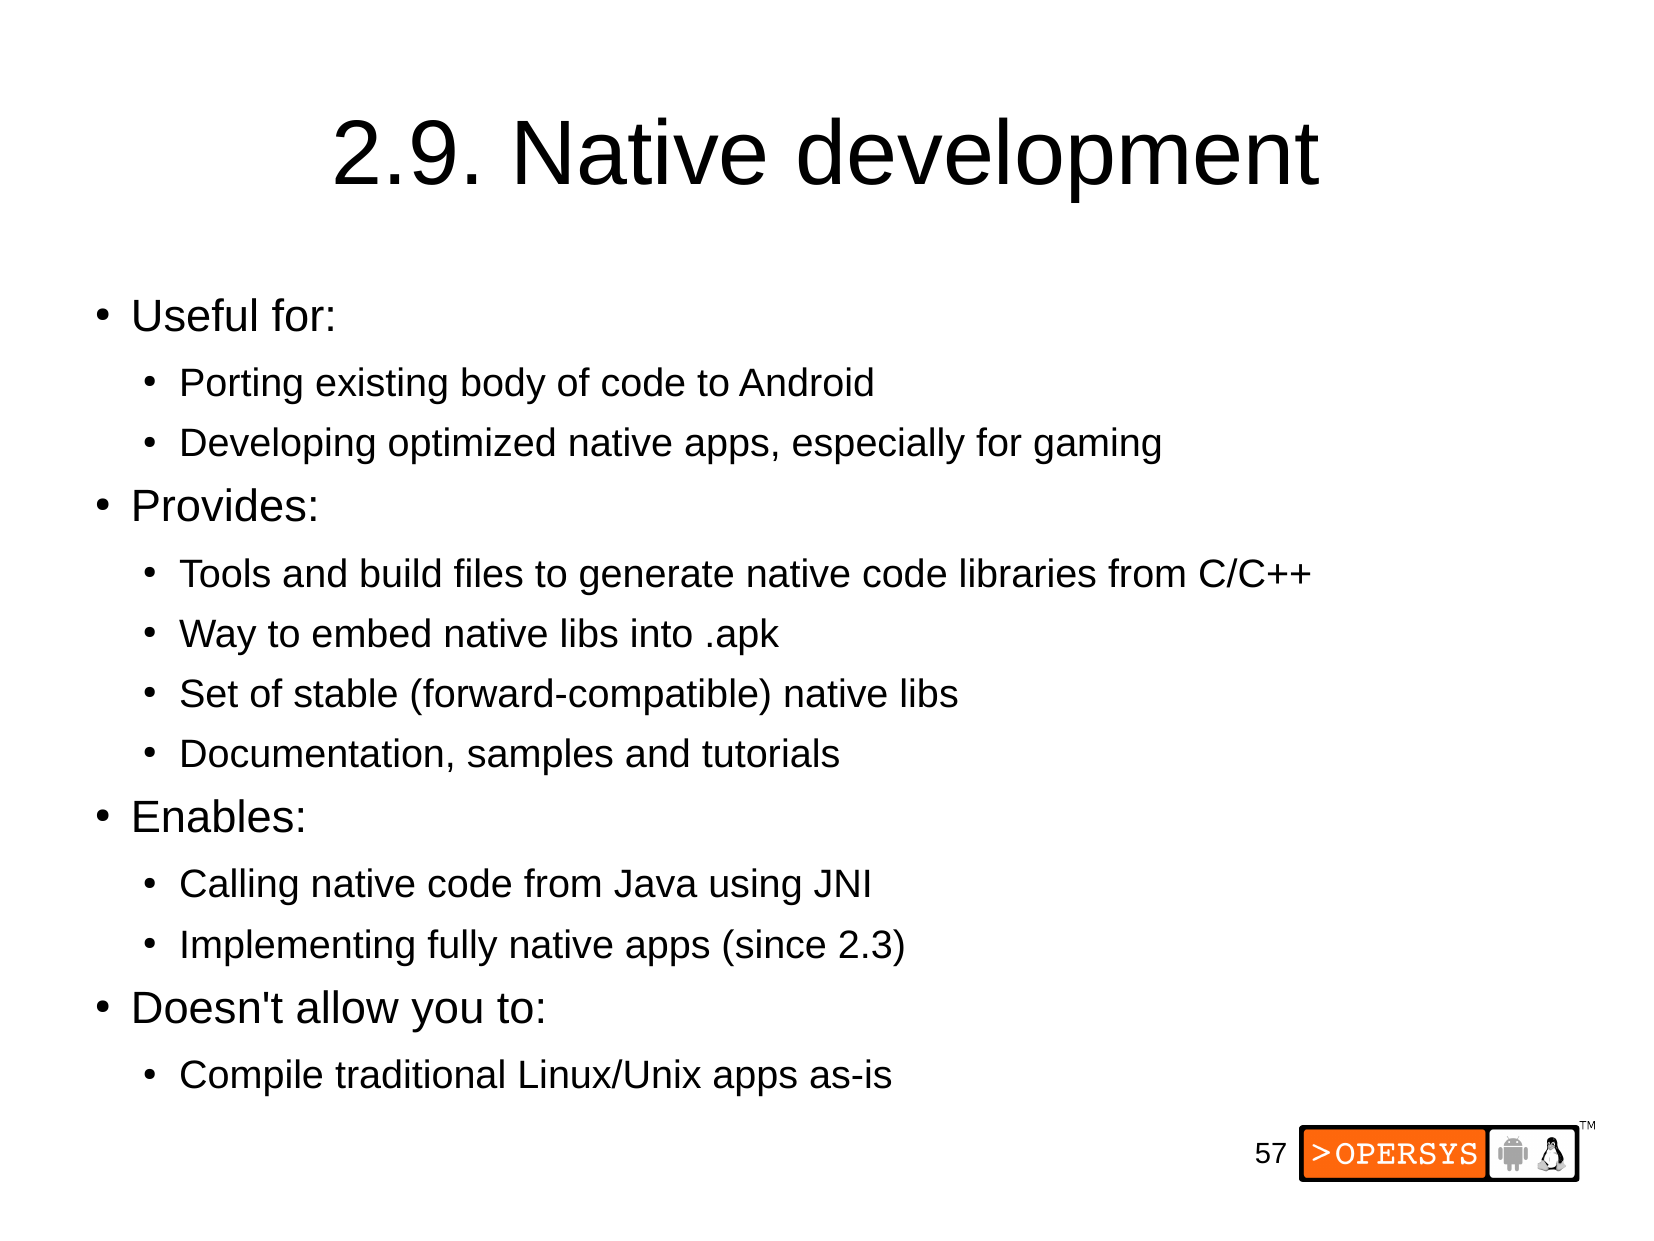

# 2.9. Native development
Useful for:
Porting existing body of code to Android
Developing optimized native apps, especially for gaming
Provides:
Tools and build files to generate native code libraries from C/C++
Way to embed native libs into .apk
Set of stable (forward-compatible) native libs
Documentation, samples and tutorials
Enables:
Calling native code from Java using JNI
Implementing fully native apps (since 2.3)
Doesn't allow you to:
Compile traditional Linux/Unix apps as-is